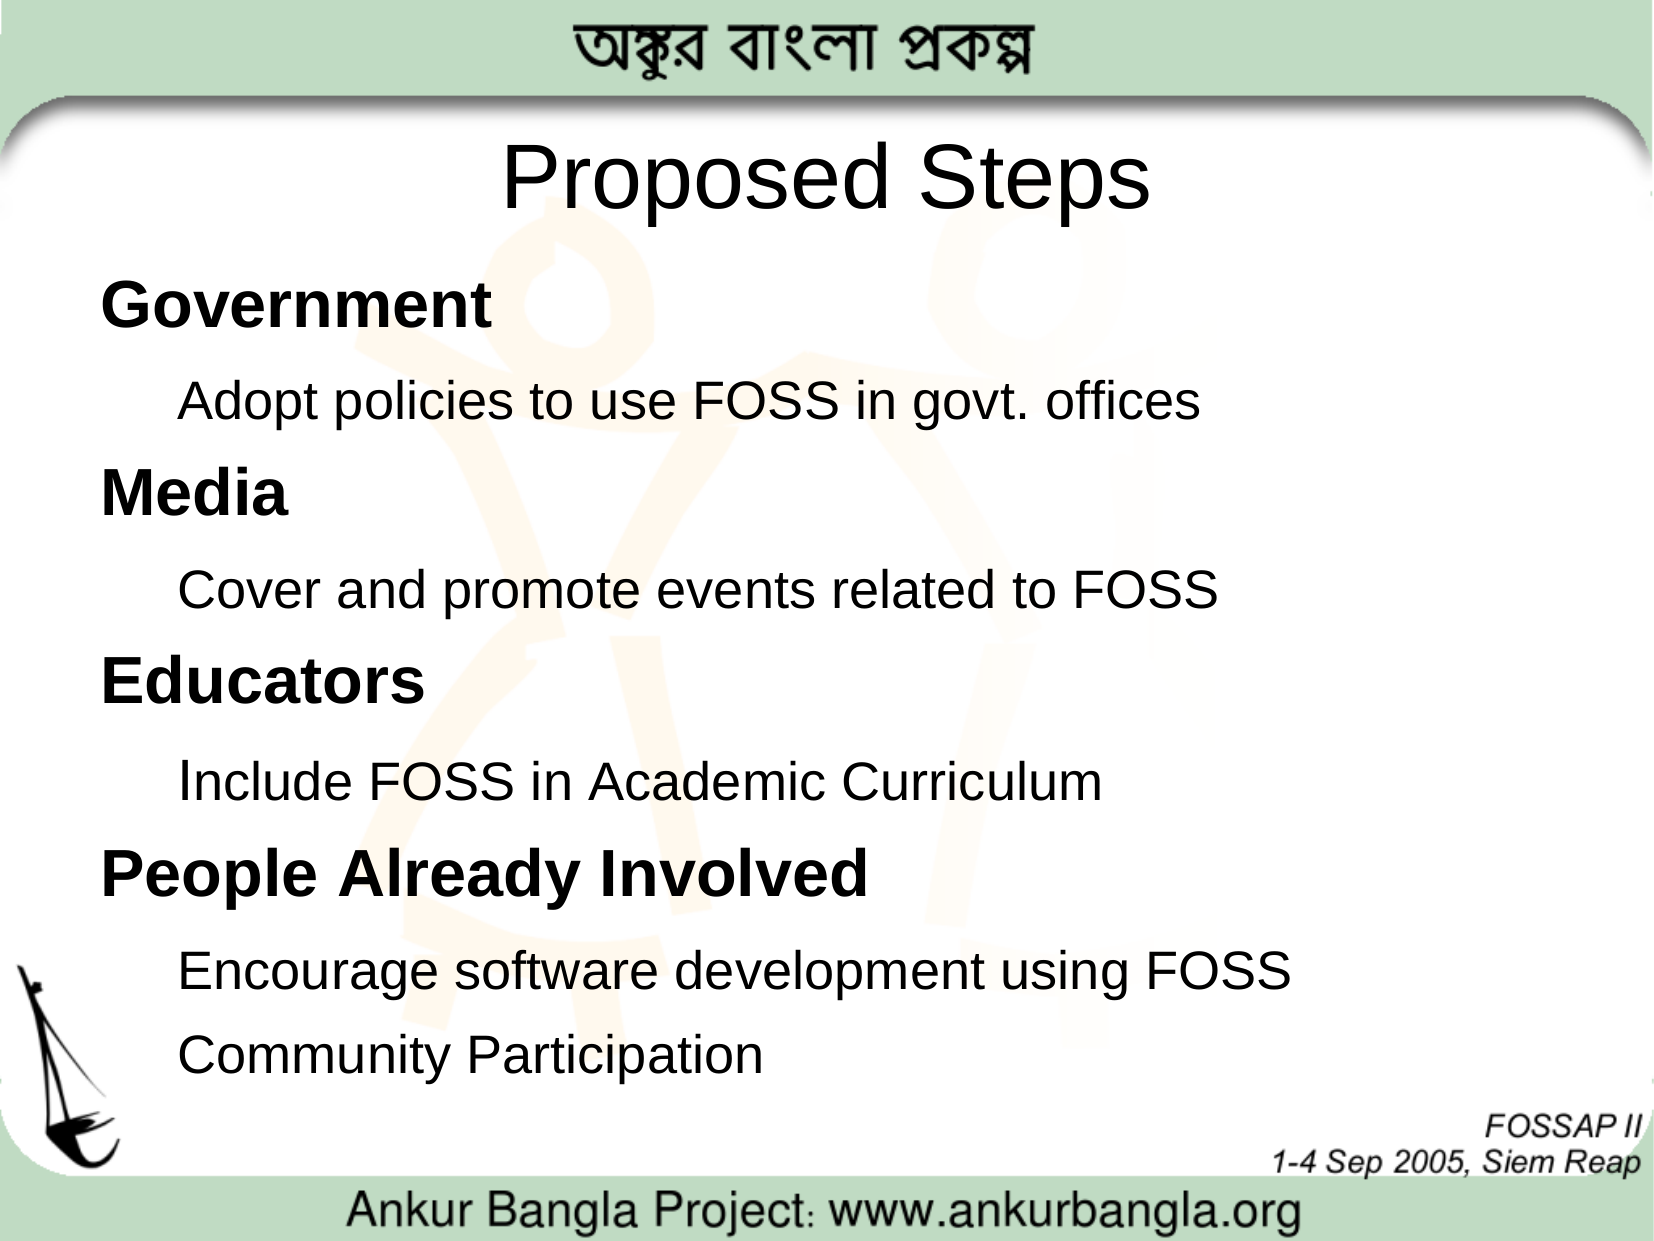

# Proposed Steps
Government
Adopt policies to use FOSS in govt. offices
Media
Cover and promote events related to FOSS
Educators
Include FOSS in Academic Curriculum
People Already Involved
Encourage software development using FOSS
Community Participation